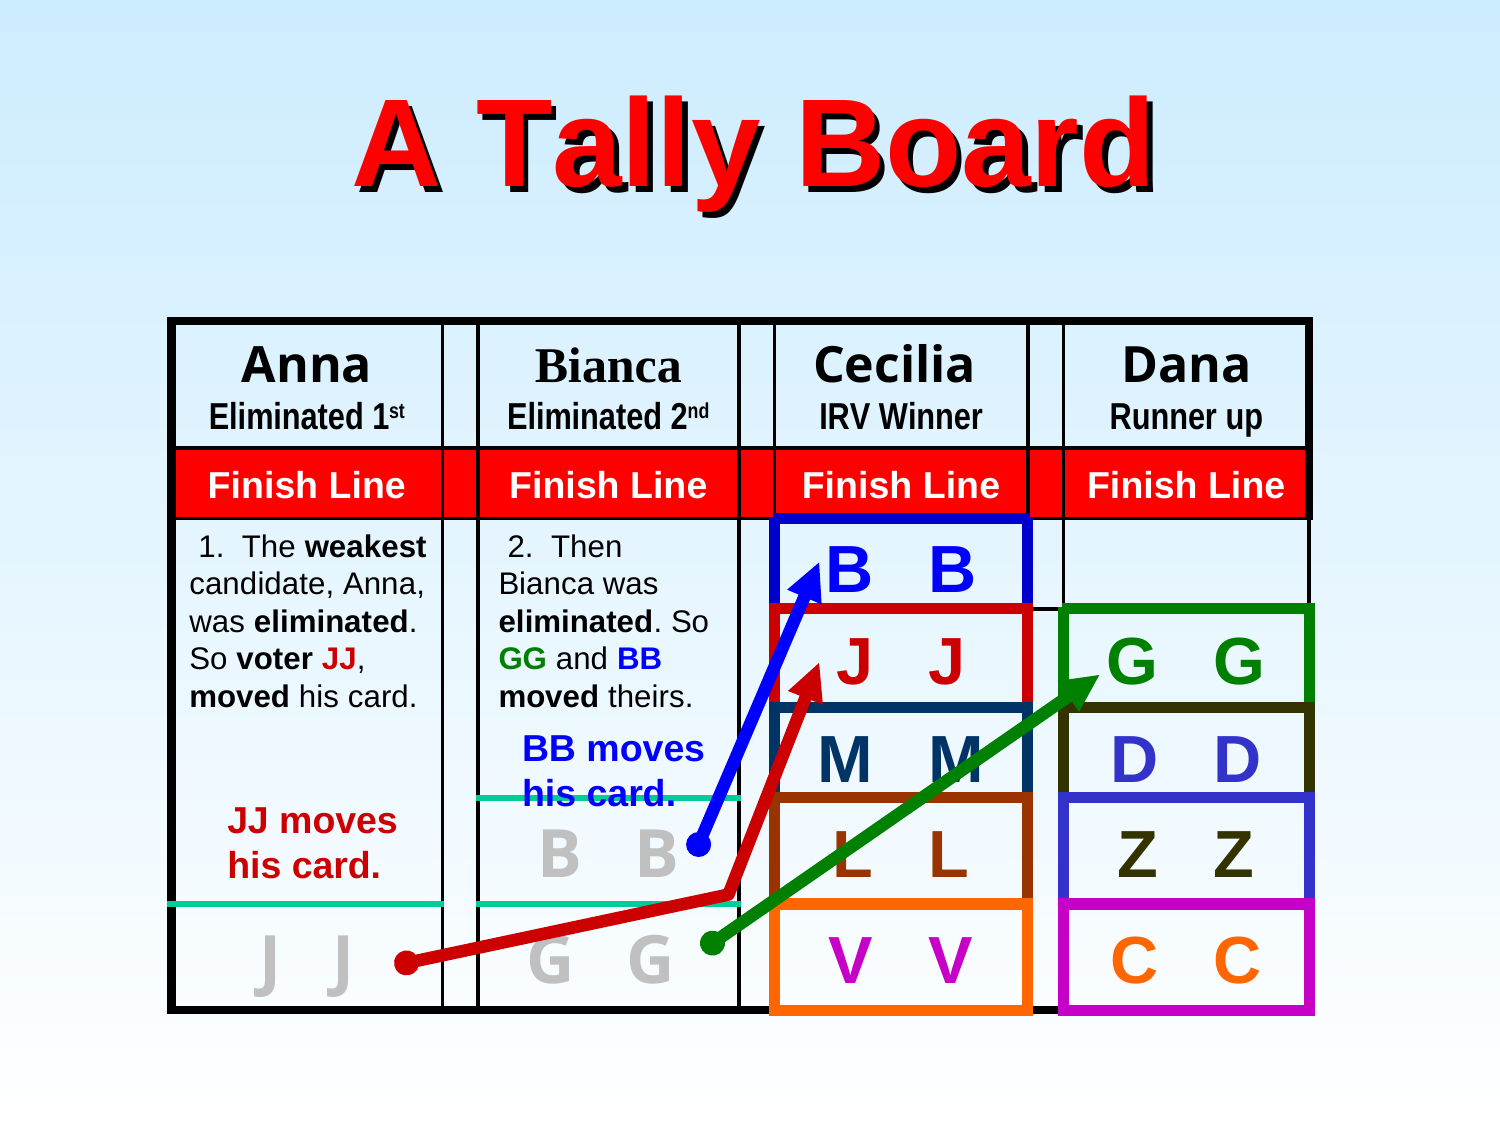

# A Tally Board
| Anna Eliminated 1st | | Bianca Eliminated 2nd | | Cecilia IRV Winner | | Dana Runner up |
| --- | --- | --- | --- | --- | --- | --- |
| Finish Line | | Finish Line | | Finish Line | | Finish Line |
| 1. The weakest candidate, Anna, was eliminated. So voter JJ, moved his card. | | 2. Then Bianca was eliminated. So GG and BB moved theirs. | | B B | | |
| | | | | J J | | G G |
| | | | | M M | | D D |
| | | B B | | L L | | Z Z |
| J J | | G G | | V V | | C C |
BB moves
his card.
JJ moves
his card.